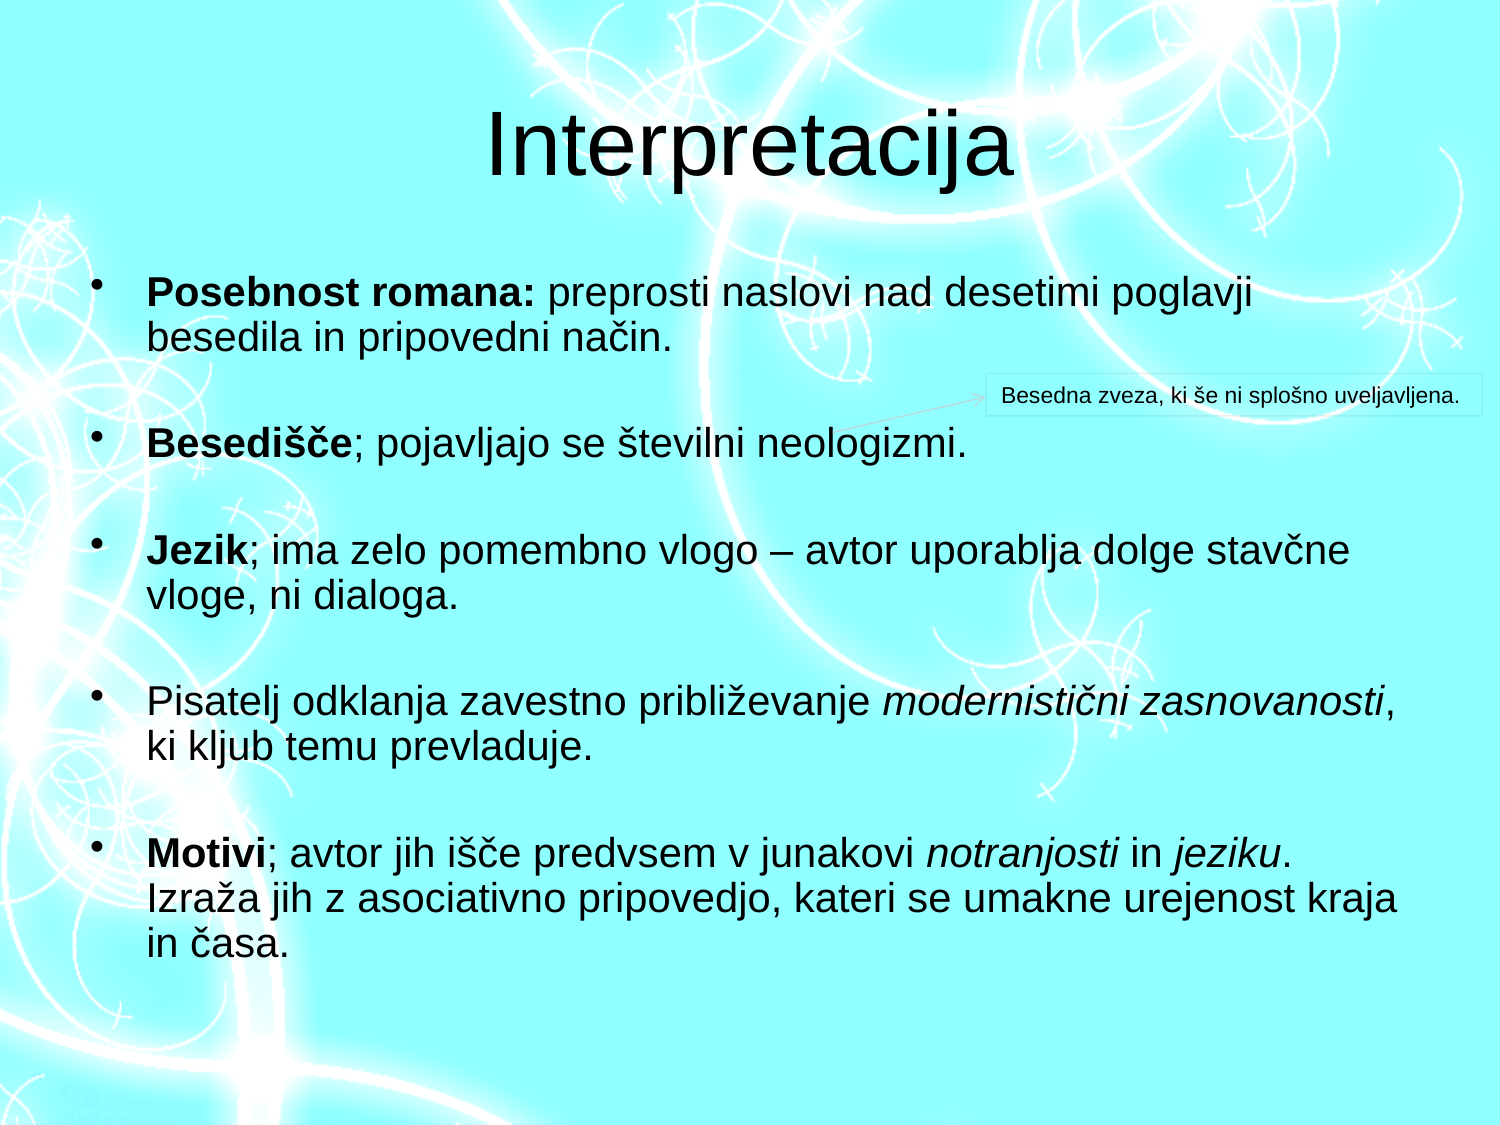

# Interpretacija
Posebnost romana: preprosti naslovi nad desetimi poglavji besedila in pripovedni način.
Besedišče; pojavljajo se številni neologizmi.
Jezik; ima zelo pomembno vlogo – avtor uporablja dolge stavčne vloge, ni dialoga.
Pisatelj odklanja zavestno približevanje modernistični zasnovanosti, ki kljub temu prevladuje.
Motivi; avtor jih išče predvsem v junakovi notranjosti in jeziku. Izraža jih z asociativno pripovedjo, kateri se umakne urejenost kraja in časa.
Besedna zveza, ki še ni splošno uveljavljena.